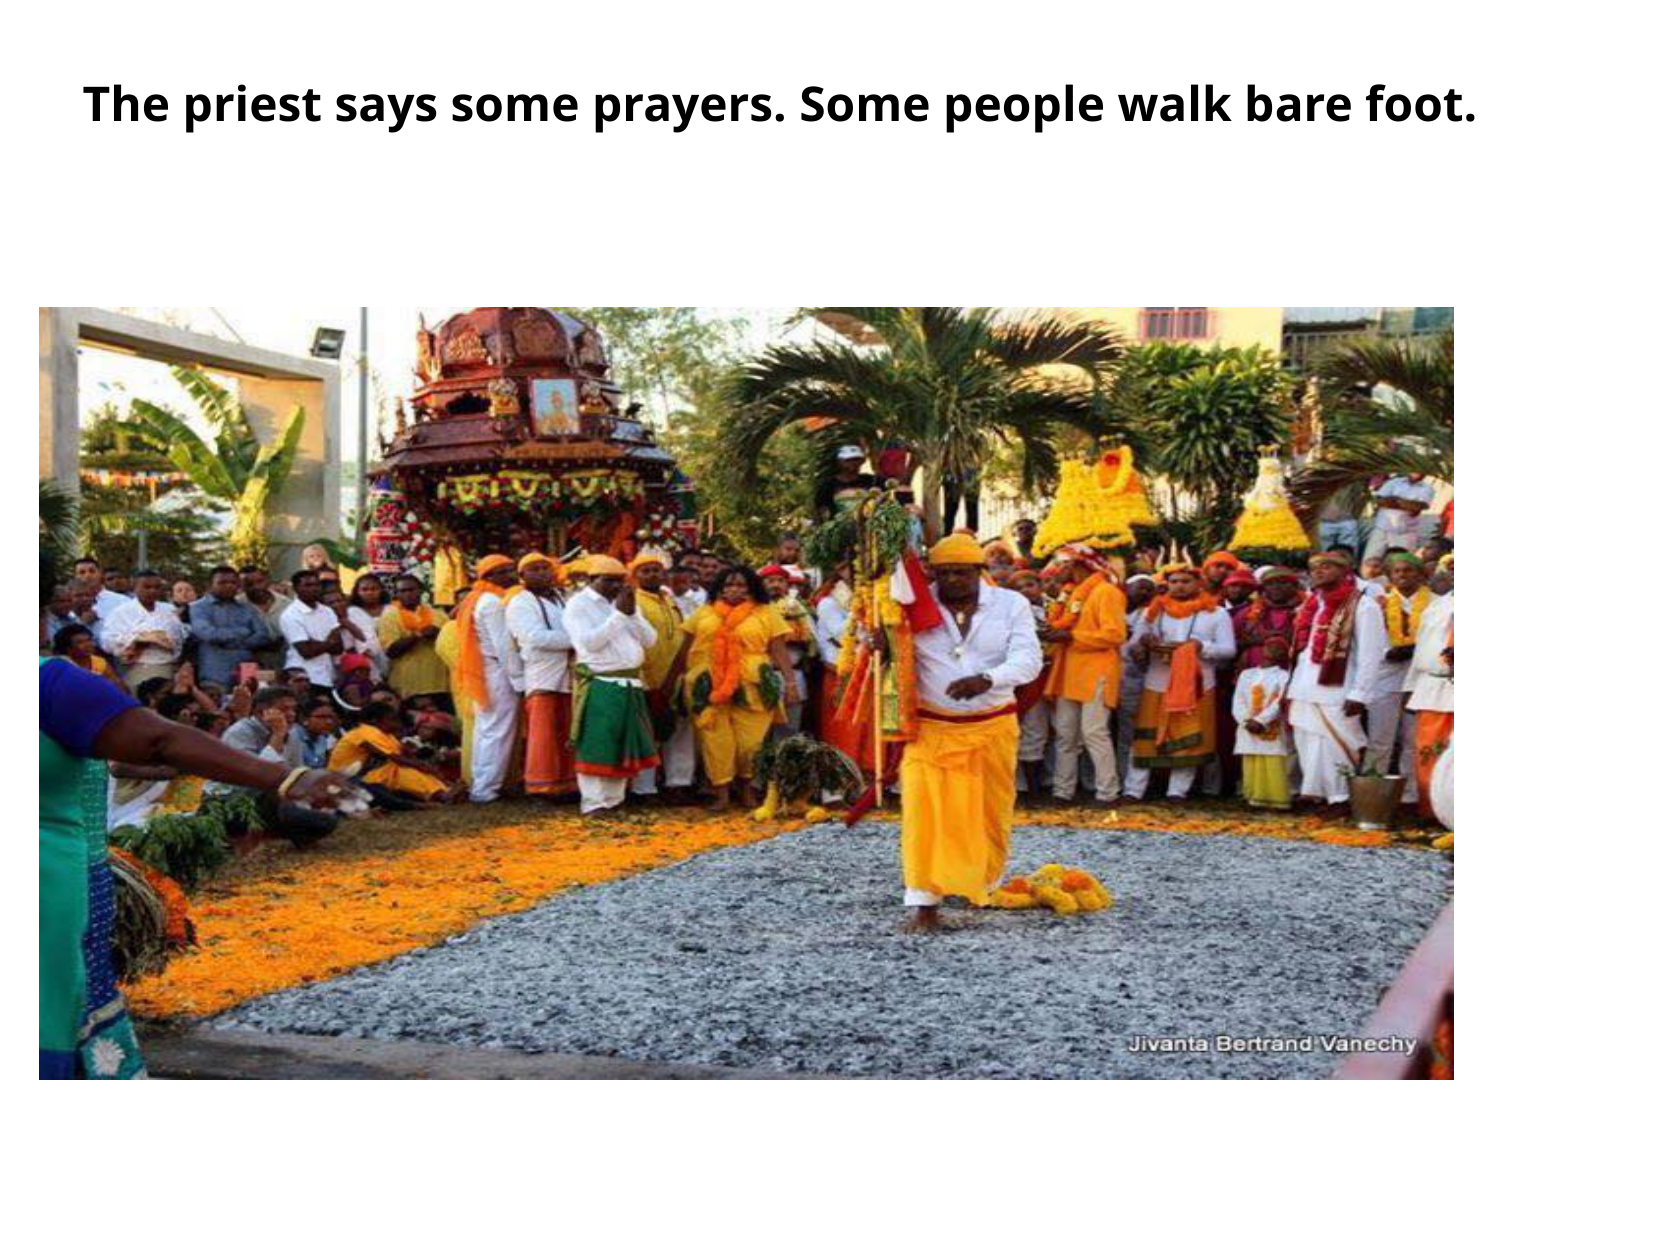

# The priest says some prayers. Some people walk bare foot.